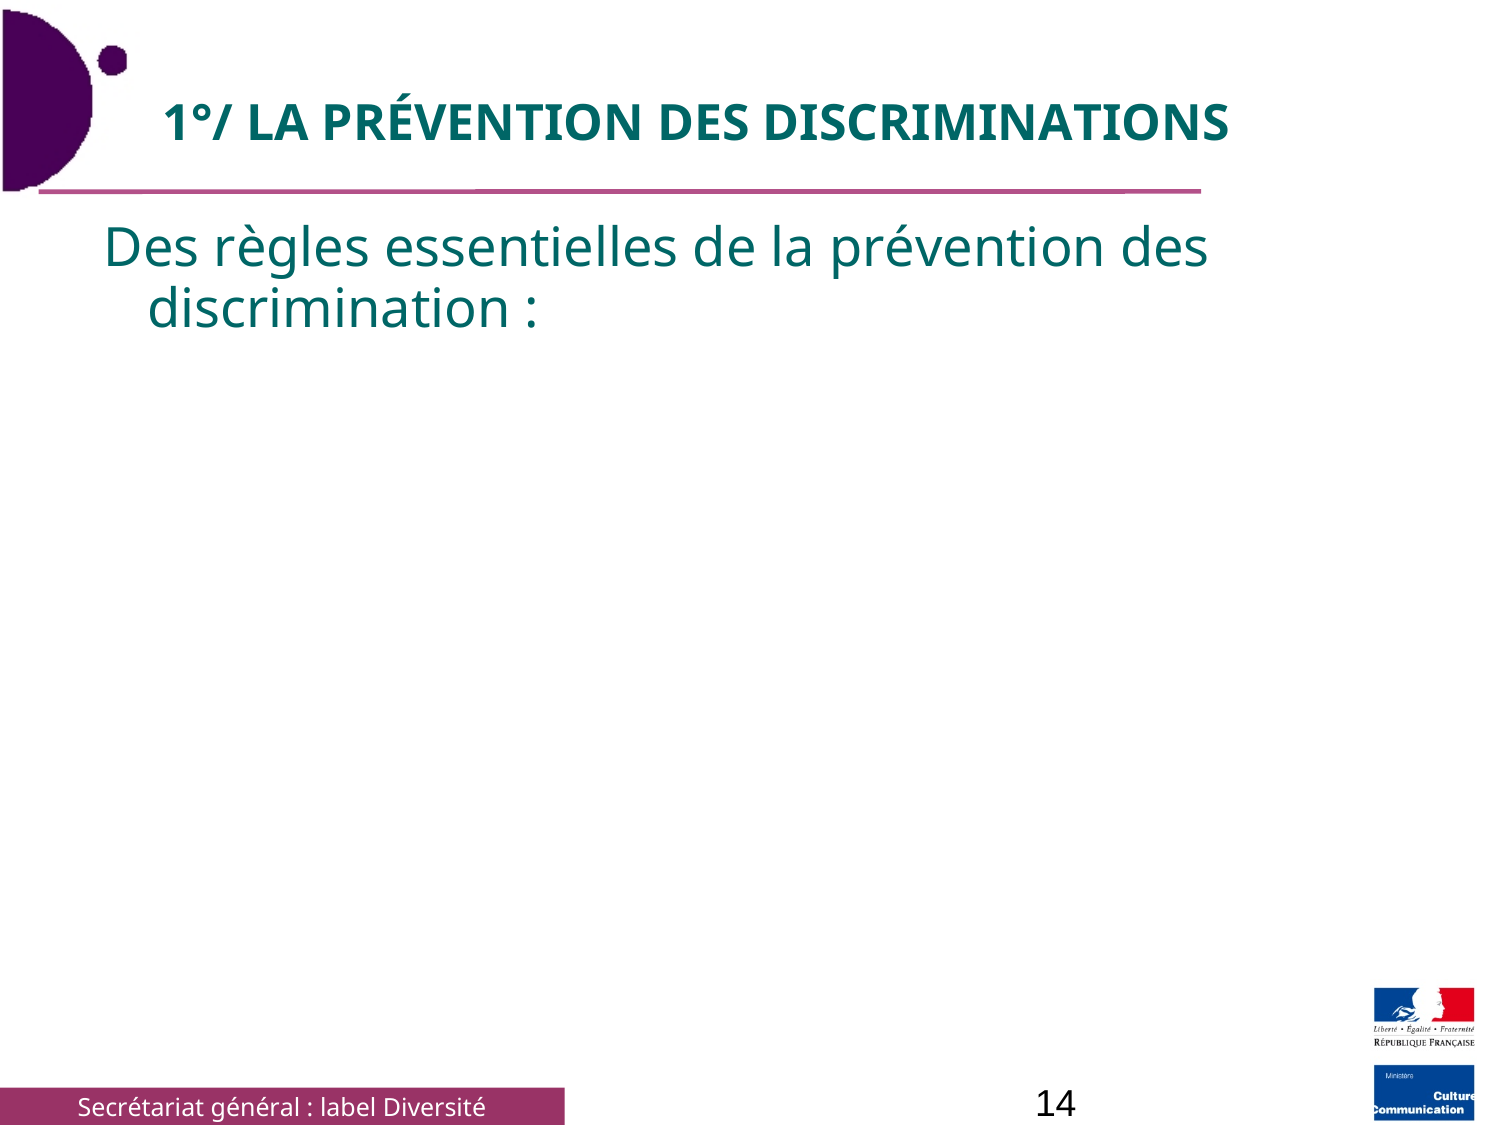

1°/ LA PRÉVENTION DES DISCRIMINATIONS
Des règles essentielles de la prévention des discrimination :